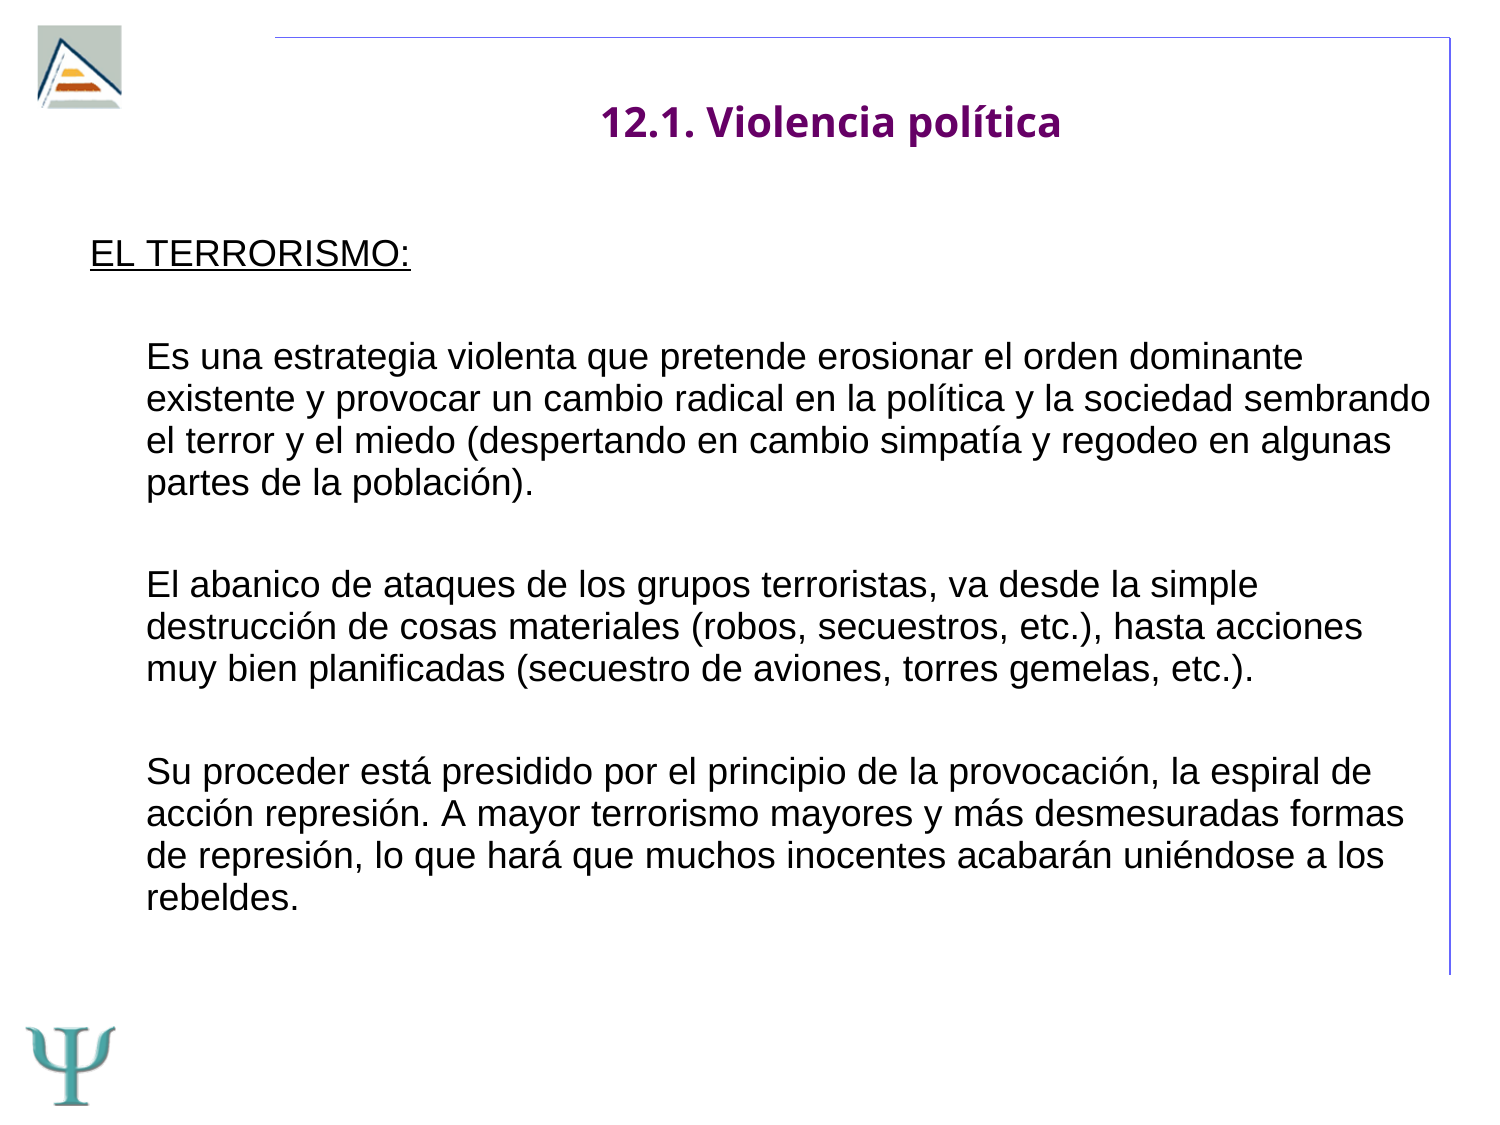

# 12.1. Violencia política
EL TERRORISMO:
	Es una estrategia violenta que pretende erosionar el orden dominante existente y provocar un cambio radical en la política y la sociedad sembrando el terror y el miedo (despertando en cambio simpatía y regodeo en algunas partes de la población).
	El abanico de ataques de los grupos terroristas, va desde la simple destrucción de cosas materiales (robos, secuestros, etc.), hasta acciones muy bien planificadas (secuestro de aviones, torres gemelas, etc.).
	Su proceder está presidido por el principio de la provocación, la espiral de acción represión. A mayor terrorismo mayores y más desmesuradas formas de represión, lo que hará que muchos inocentes acabarán uniéndose a los rebeldes.